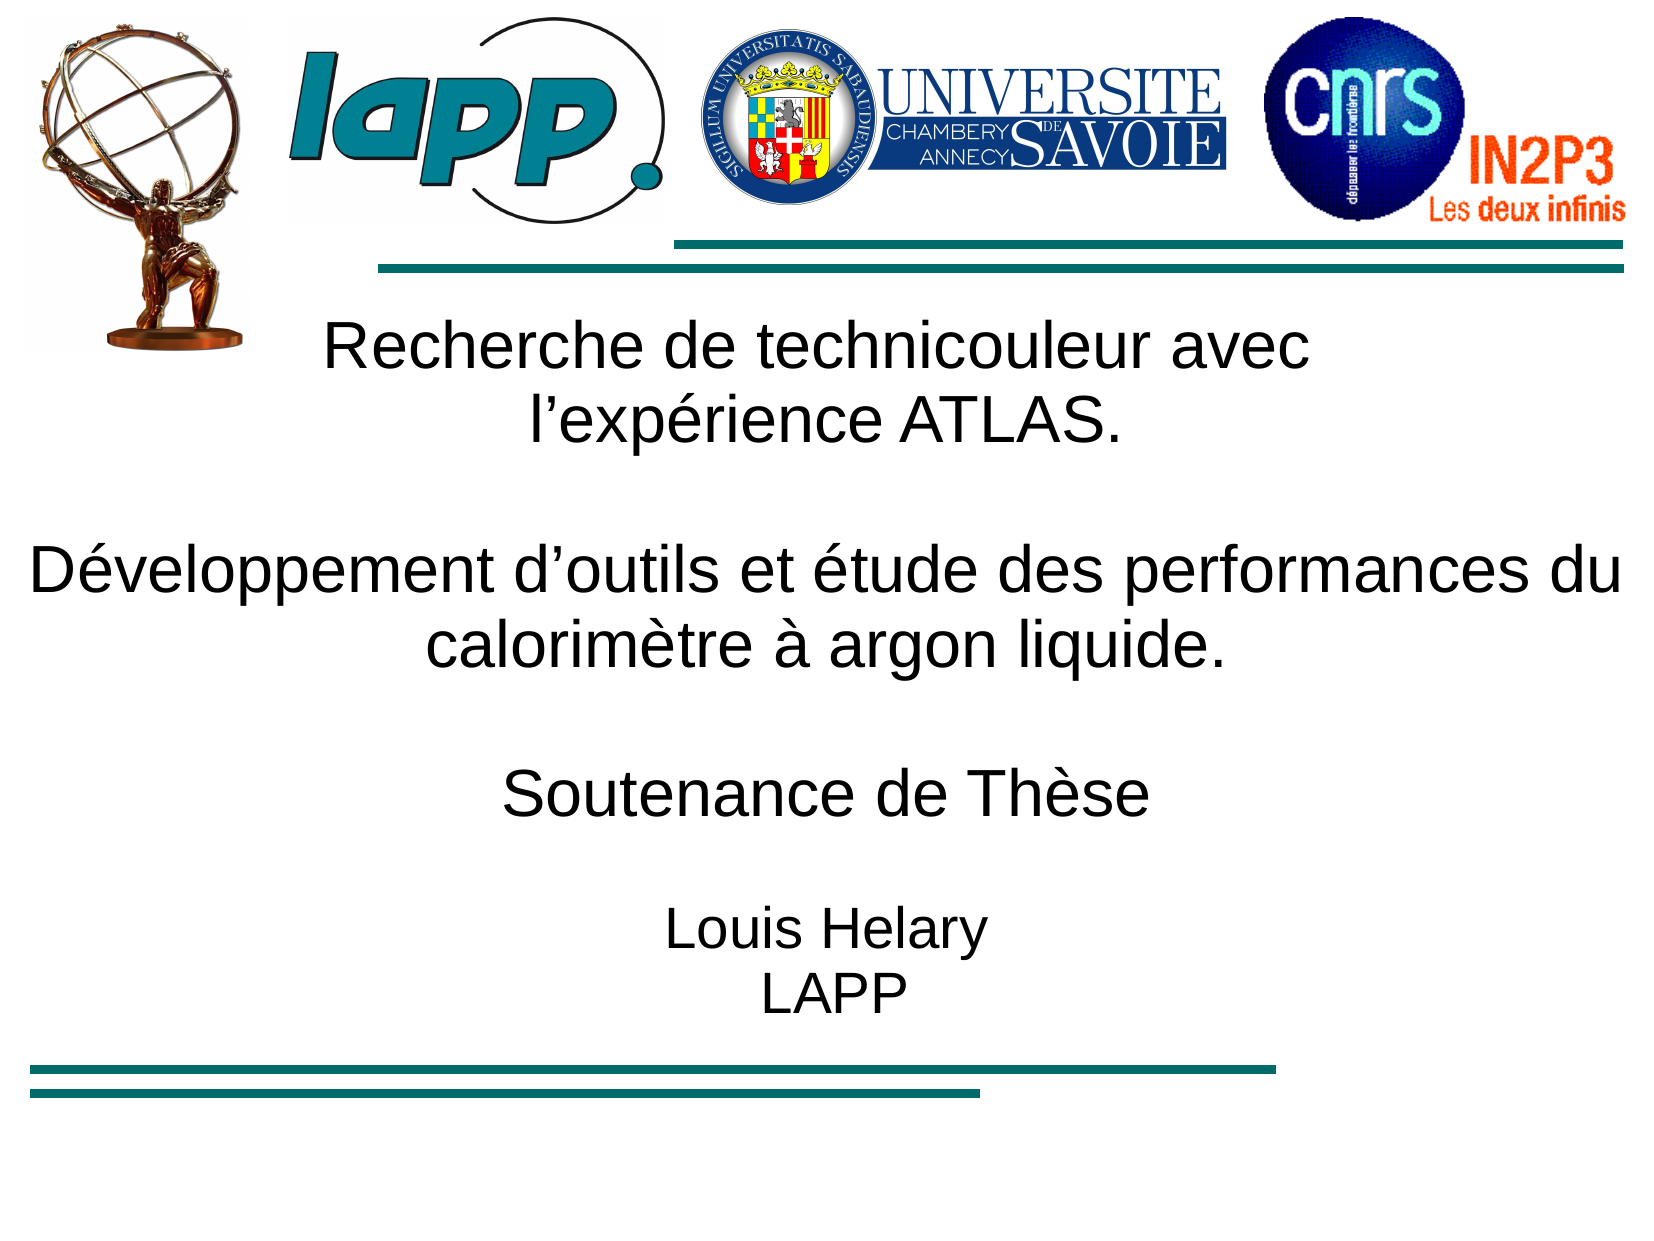

# Recherche de technicouleur avec
l’expérience ATLAS.
Développement d’outils et étude des performances du calorimètre à argon liquide.
Soutenance de Thèse
Louis Helary
 LAPP